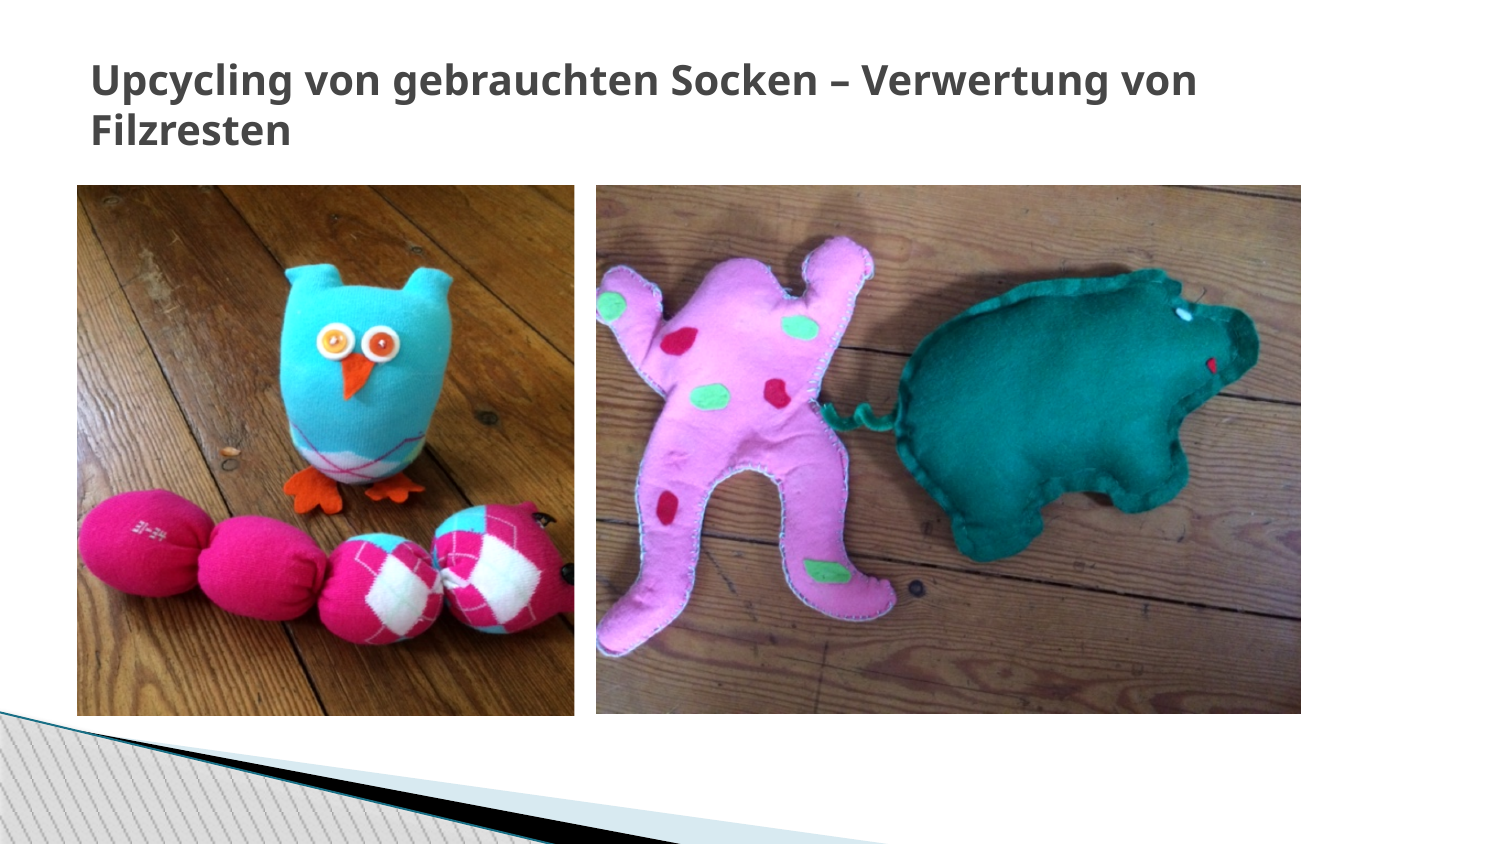

Upcycling von gebrauchten Socken – Verwertung von Filzresten